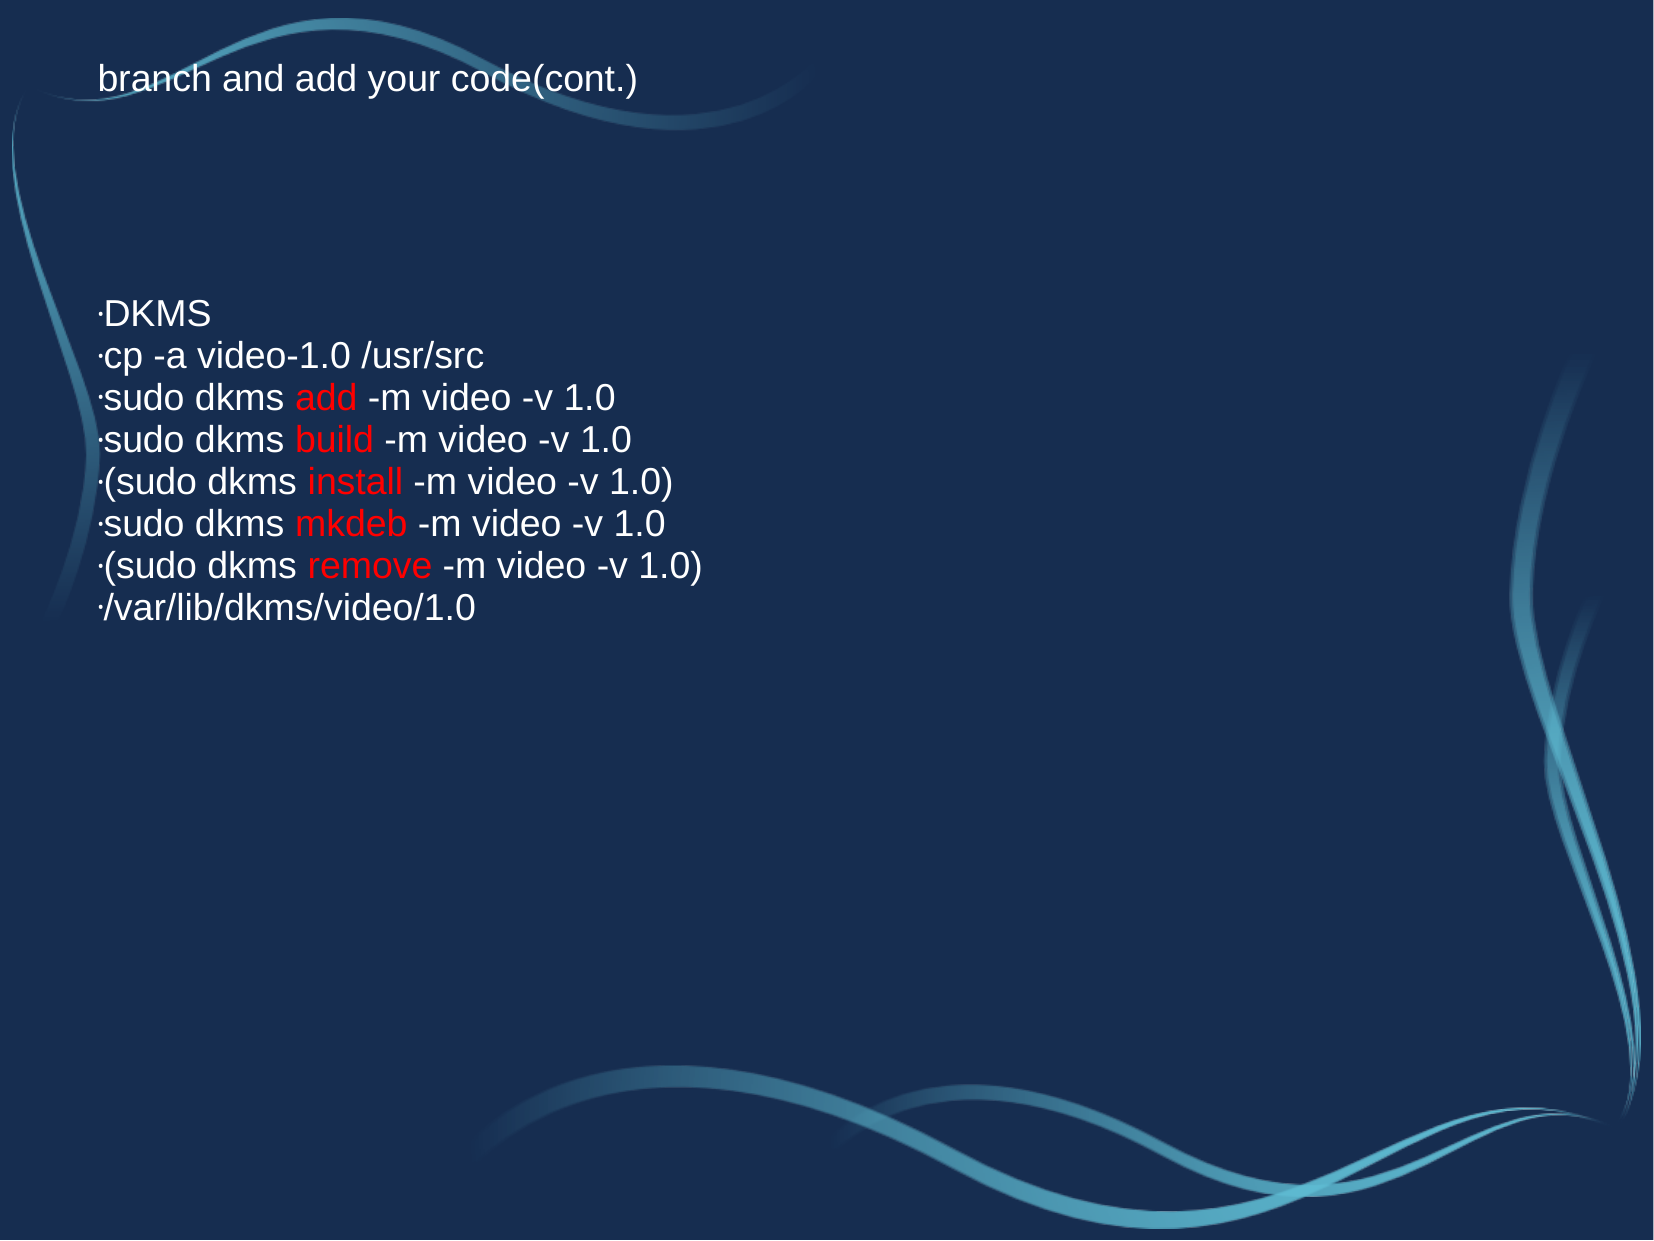

branch and add your code(cont.)
DKMS
cp -a video-1.0 /usr/src
sudo dkms add -m video -v 1.0
sudo dkms build -m video -v 1.0
(sudo dkms install -m video -v 1.0)
sudo dkms mkdeb -m video -v 1.0
(sudo dkms remove -m video -v 1.0)
/var/lib/dkms/video/1.0